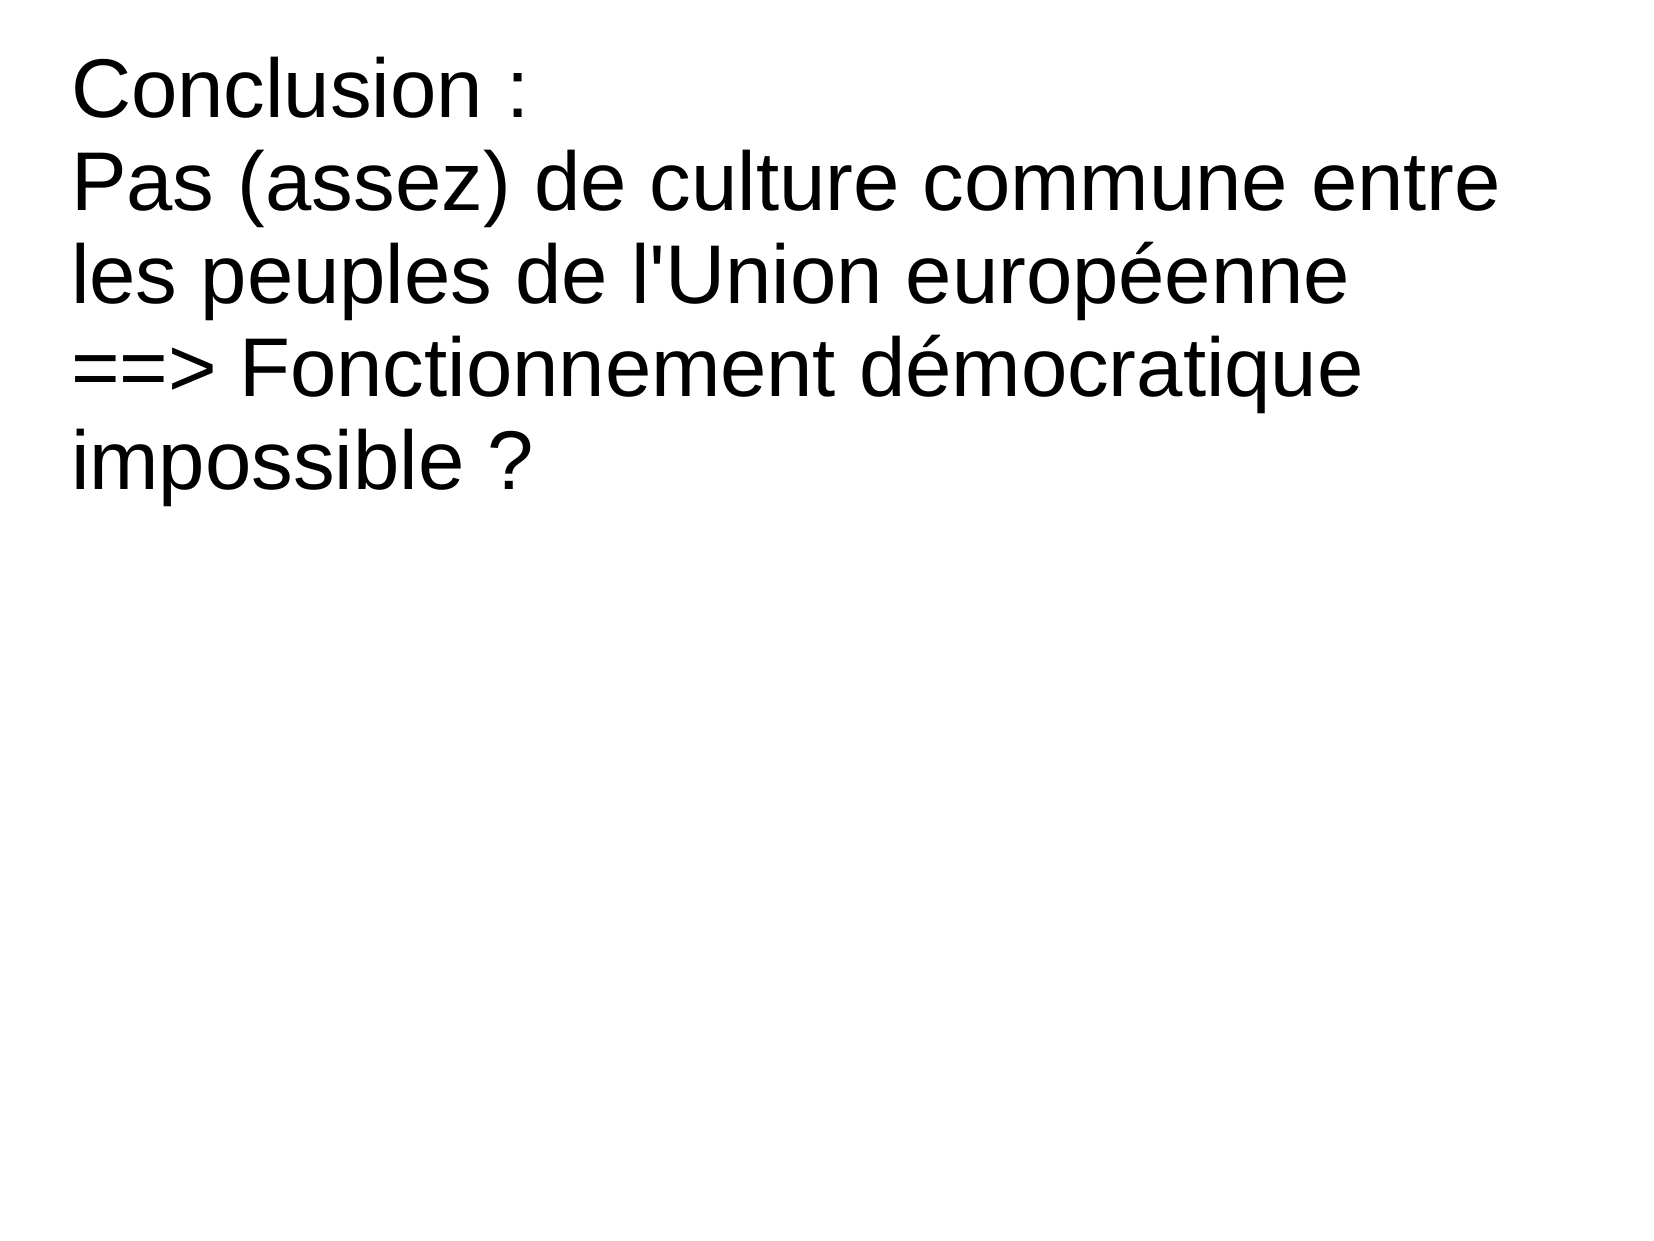

Conclusion :
Pas (assez) de culture commune entre les peuples de l'Union européenne
==> Fonctionnement démocratique impossible ?